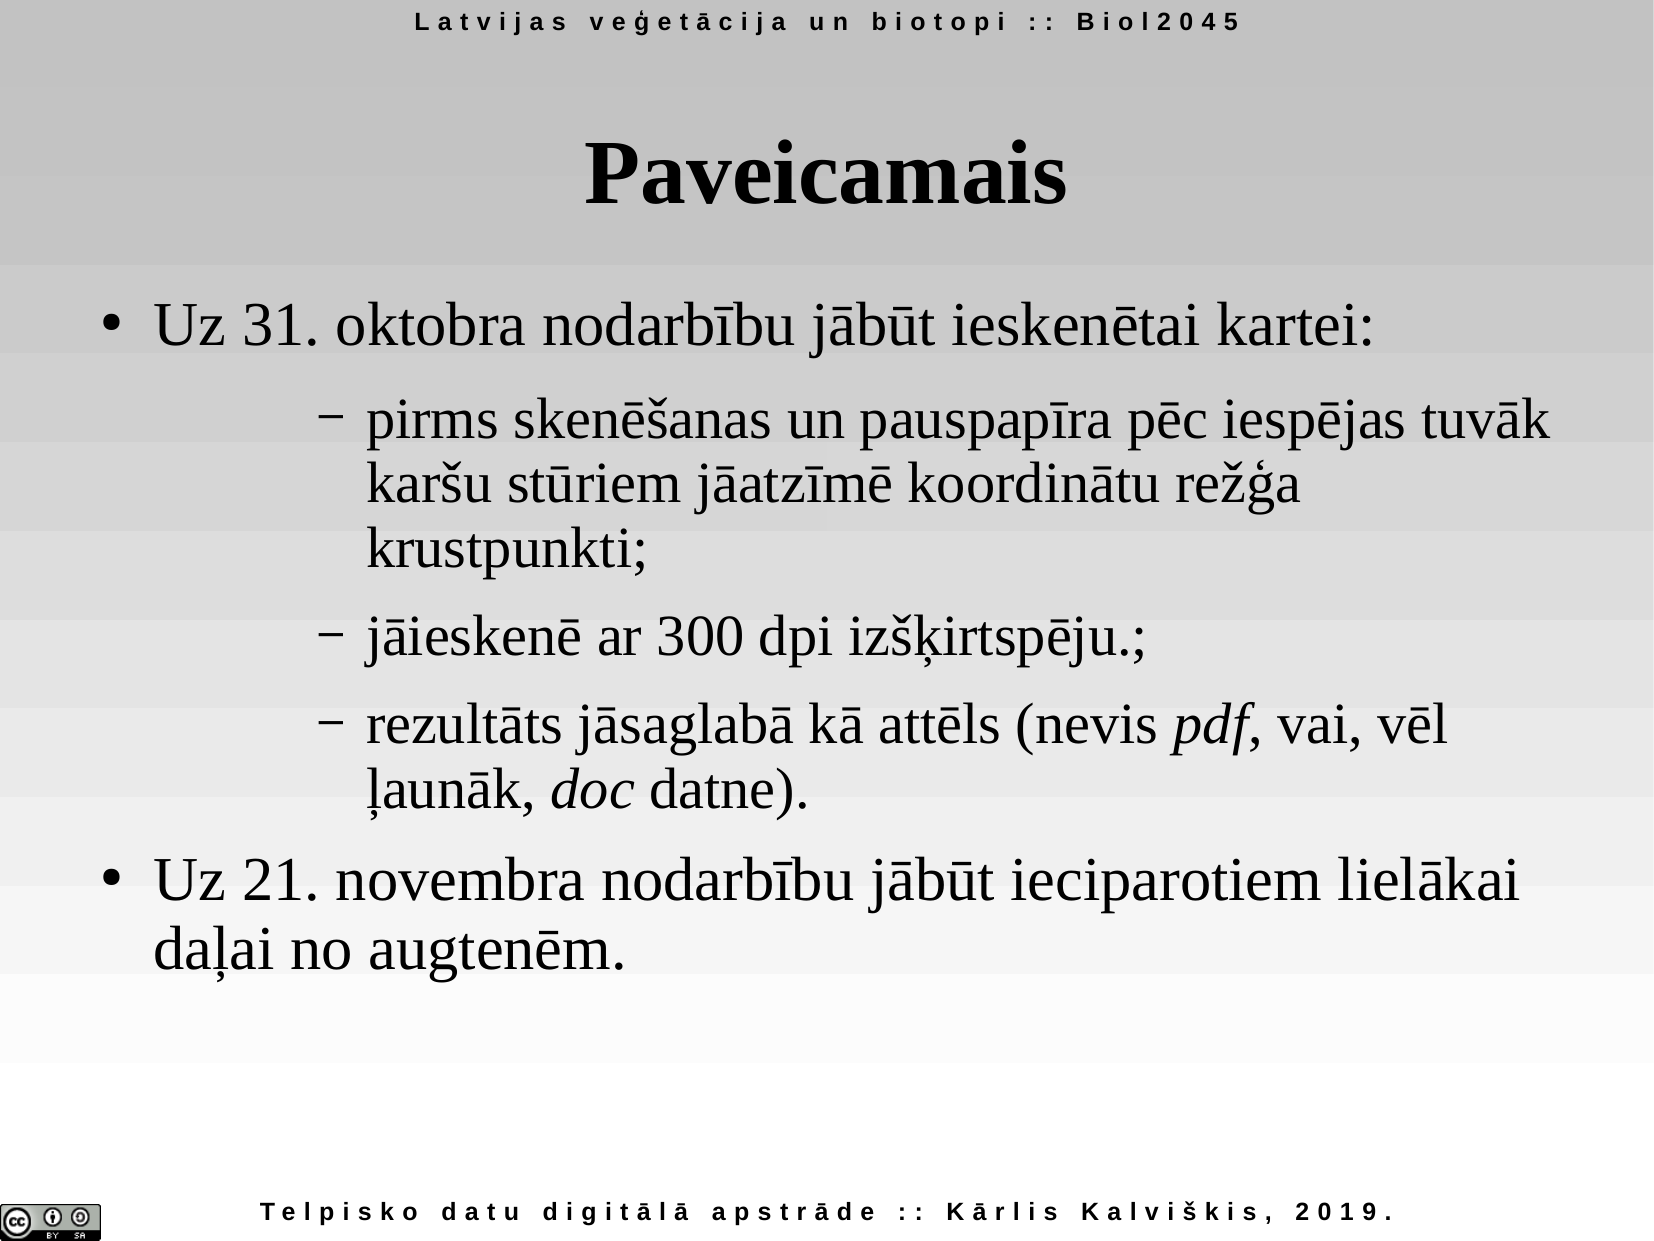

# Paveicamais
Uz 31. oktobra nodarbību jābūt ieskenētai kartei:
pirms skenēšanas un pauspapīra pēc iespējas tuvāk karšu stūriem jāatzīmē koordinātu režģa krustpunkti;
jāieskenē ar 300 dpi izšķirtspēju.;
rezultāts jāsaglabā kā attēls (nevis pdf, vai, vēl ļaunāk, doc datne).
Uz 21. novembra nodarbību jābūt ieciparotiem lielākai daļai no augtenēm.